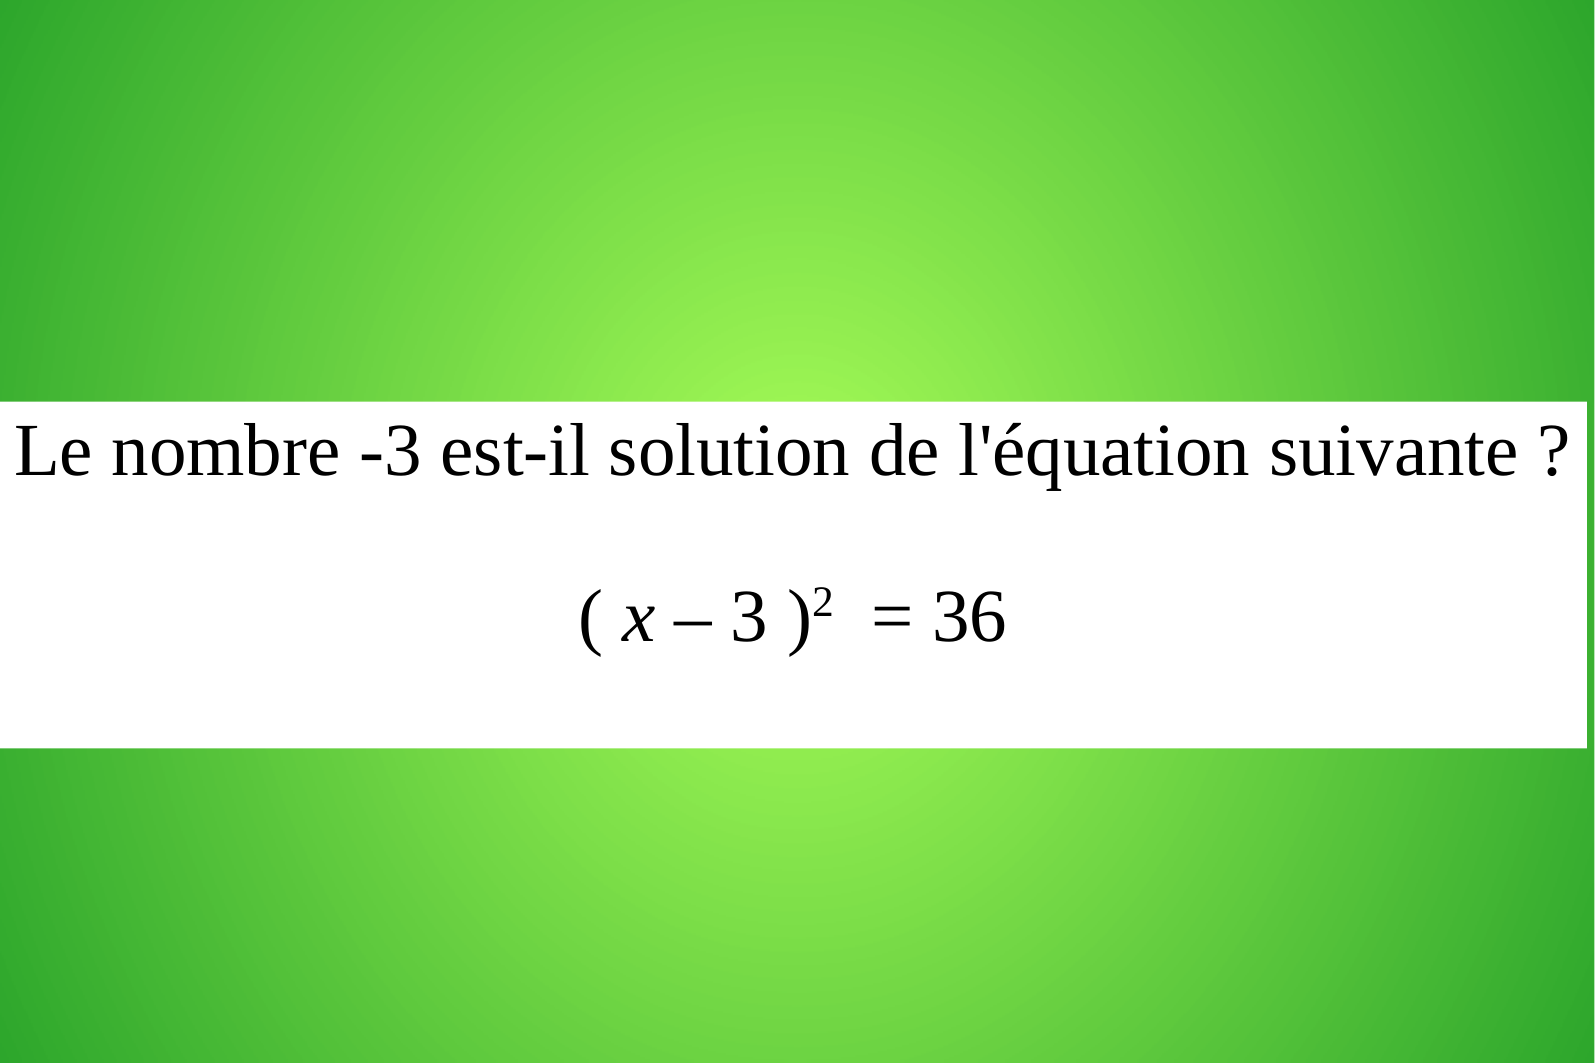

Le nombre -3 est-il solution de l'équation suivante ?
( x – 3 )2 = 36